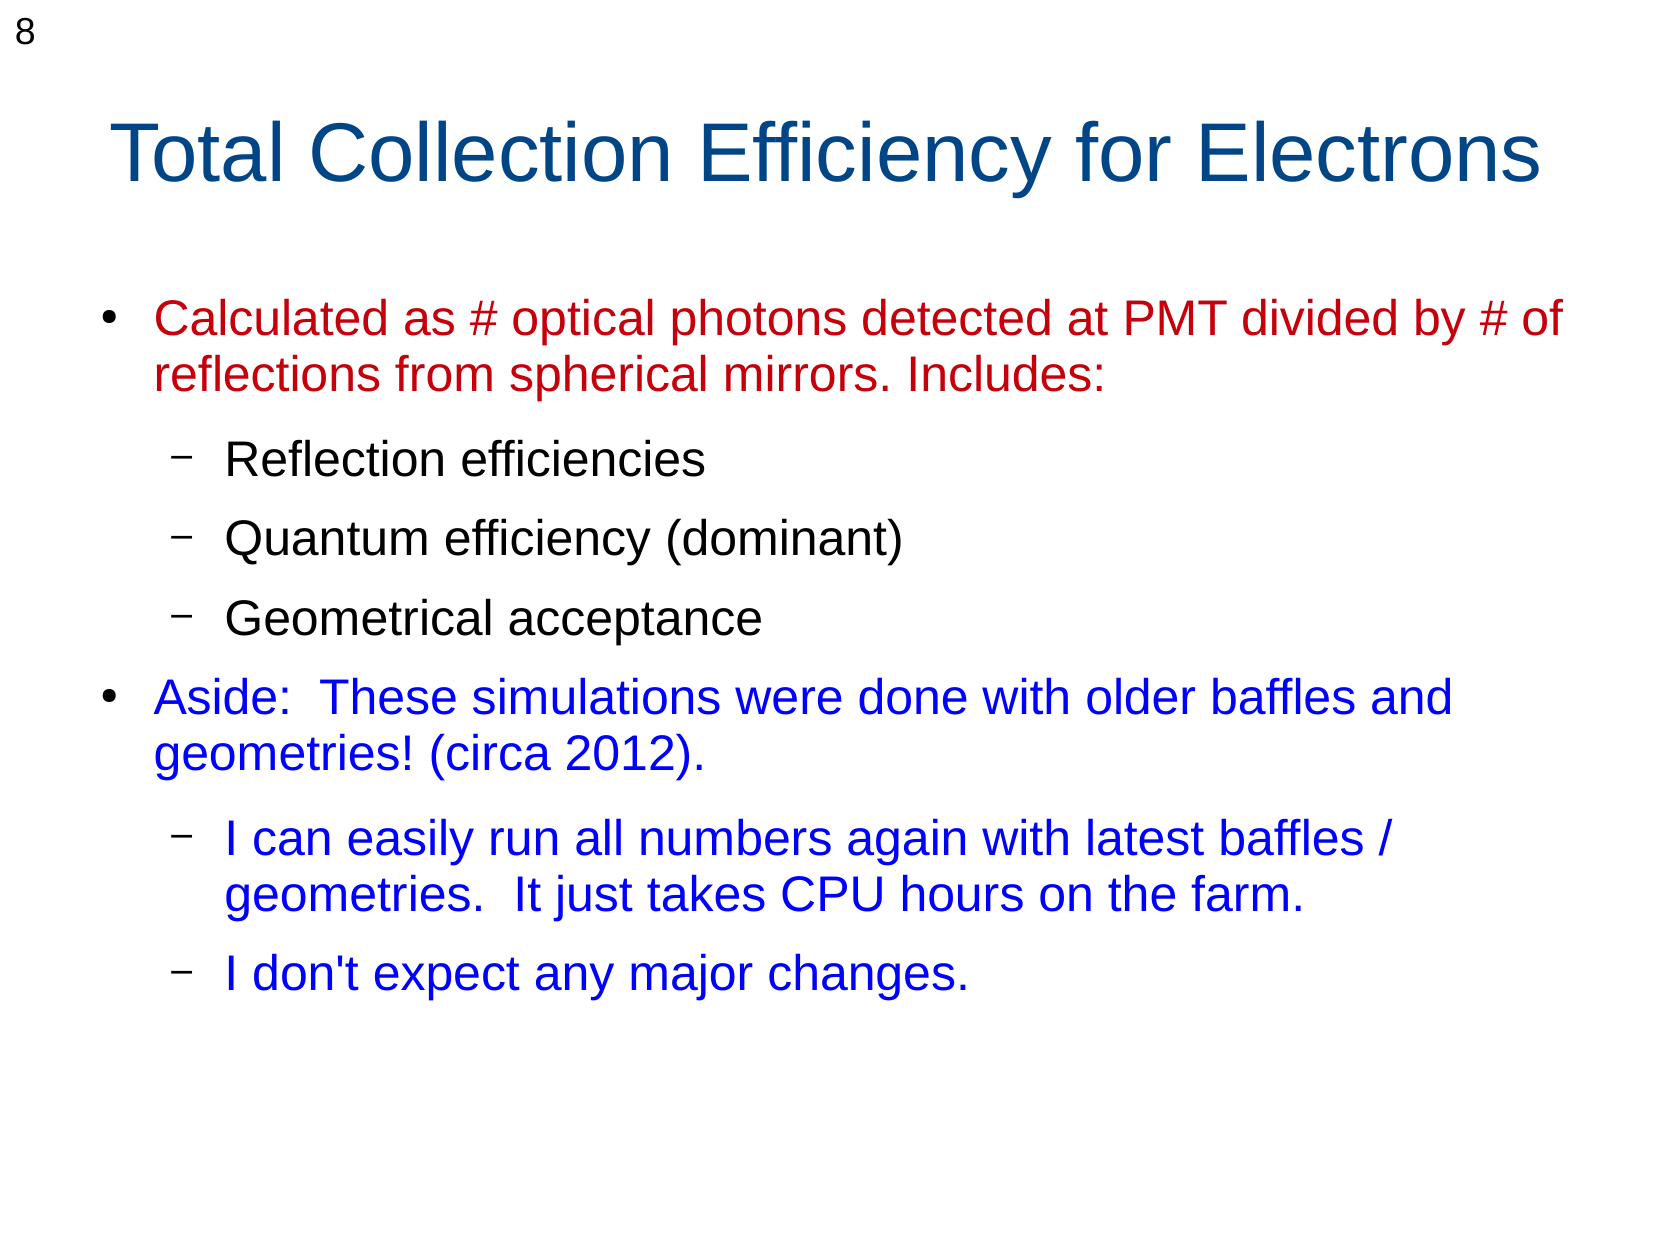

8
# Total Collection Efficiency for Electrons
Calculated as # optical photons detected at PMT divided by # of reflections from spherical mirrors. Includes:
Reflection efficiencies
Quantum efficiency (dominant)
Geometrical acceptance
Aside: These simulations were done with older baffles and geometries! (circa 2012).
I can easily run all numbers again with latest baffles / geometries. It just takes CPU hours on the farm.
I don't expect any major changes.